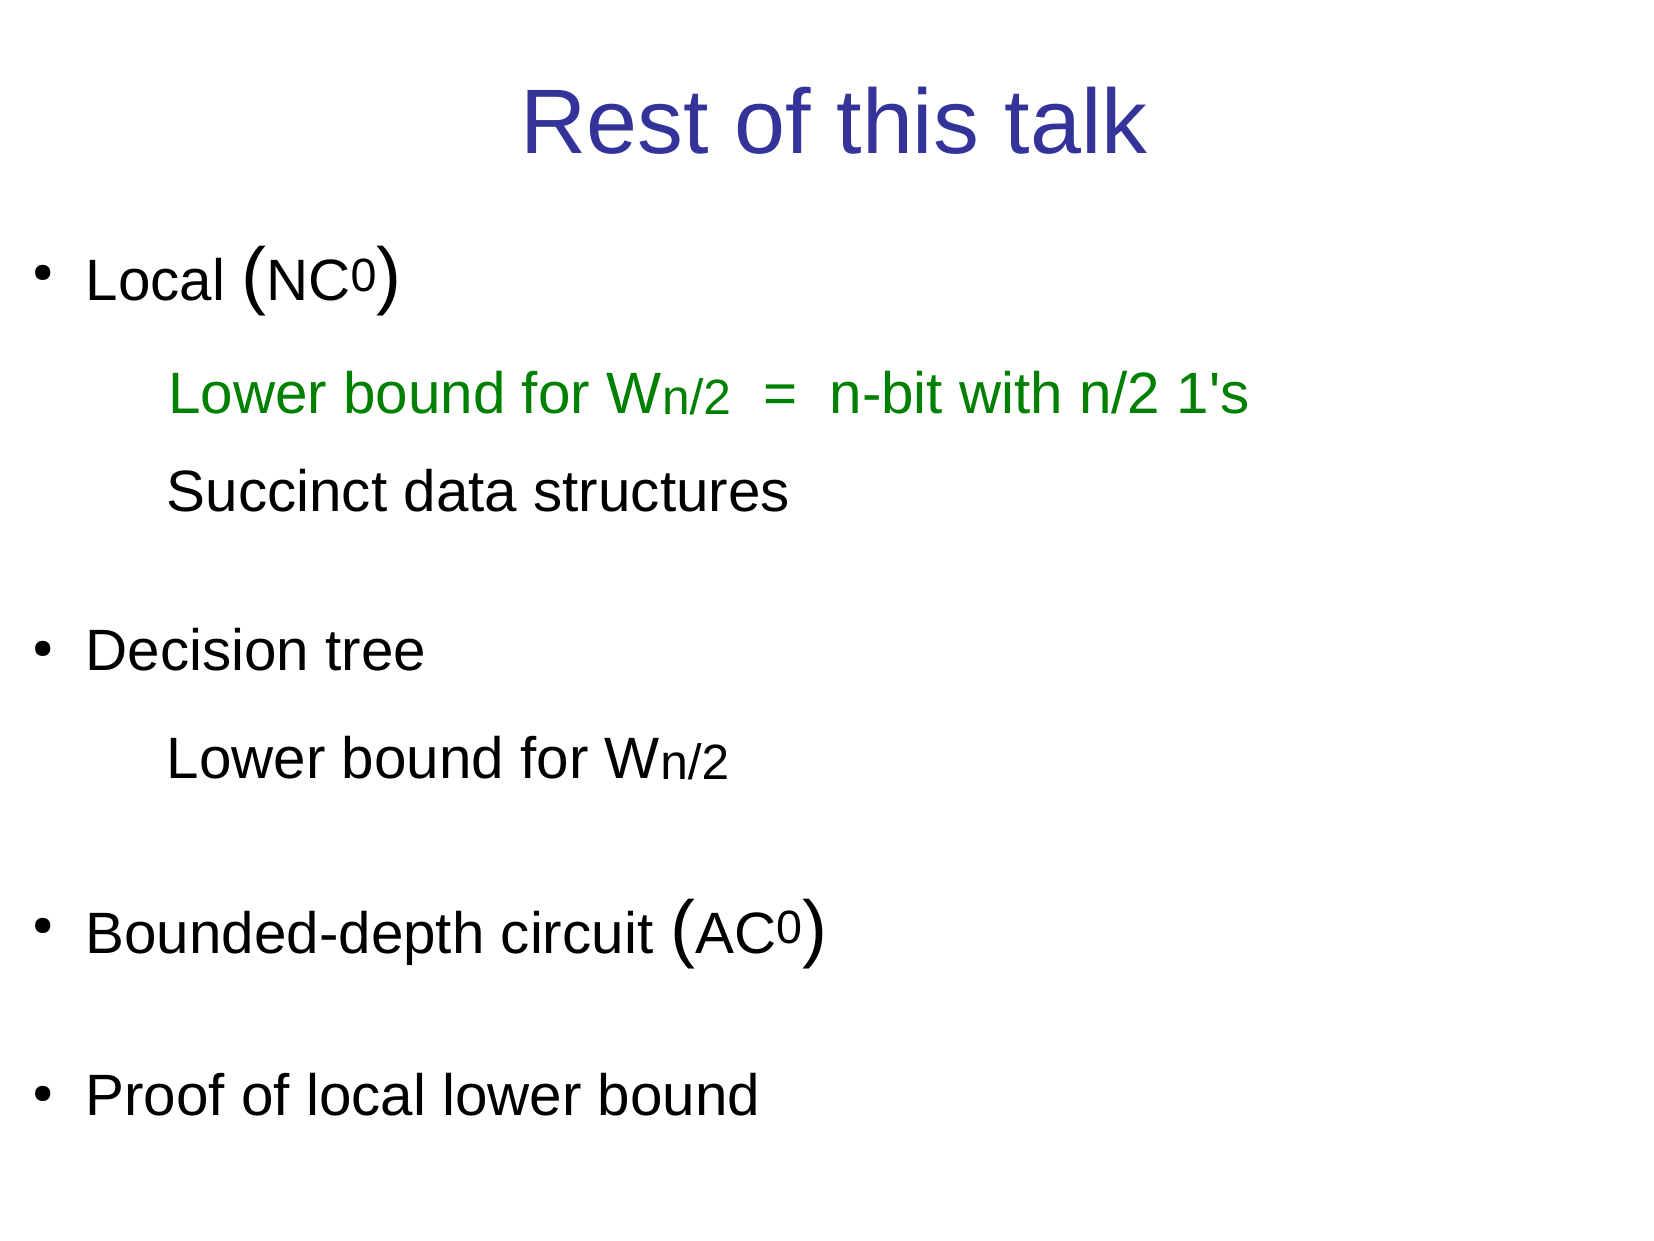

Rest of this talk
# Local (NC0)
 Lower bound for Wn/2 = n-bit with n/2 1's
 Succinct data structures
Decision tree
 Lower bound for Wn/2
Bounded-depth circuit (AC0)
Proof of local lower bound